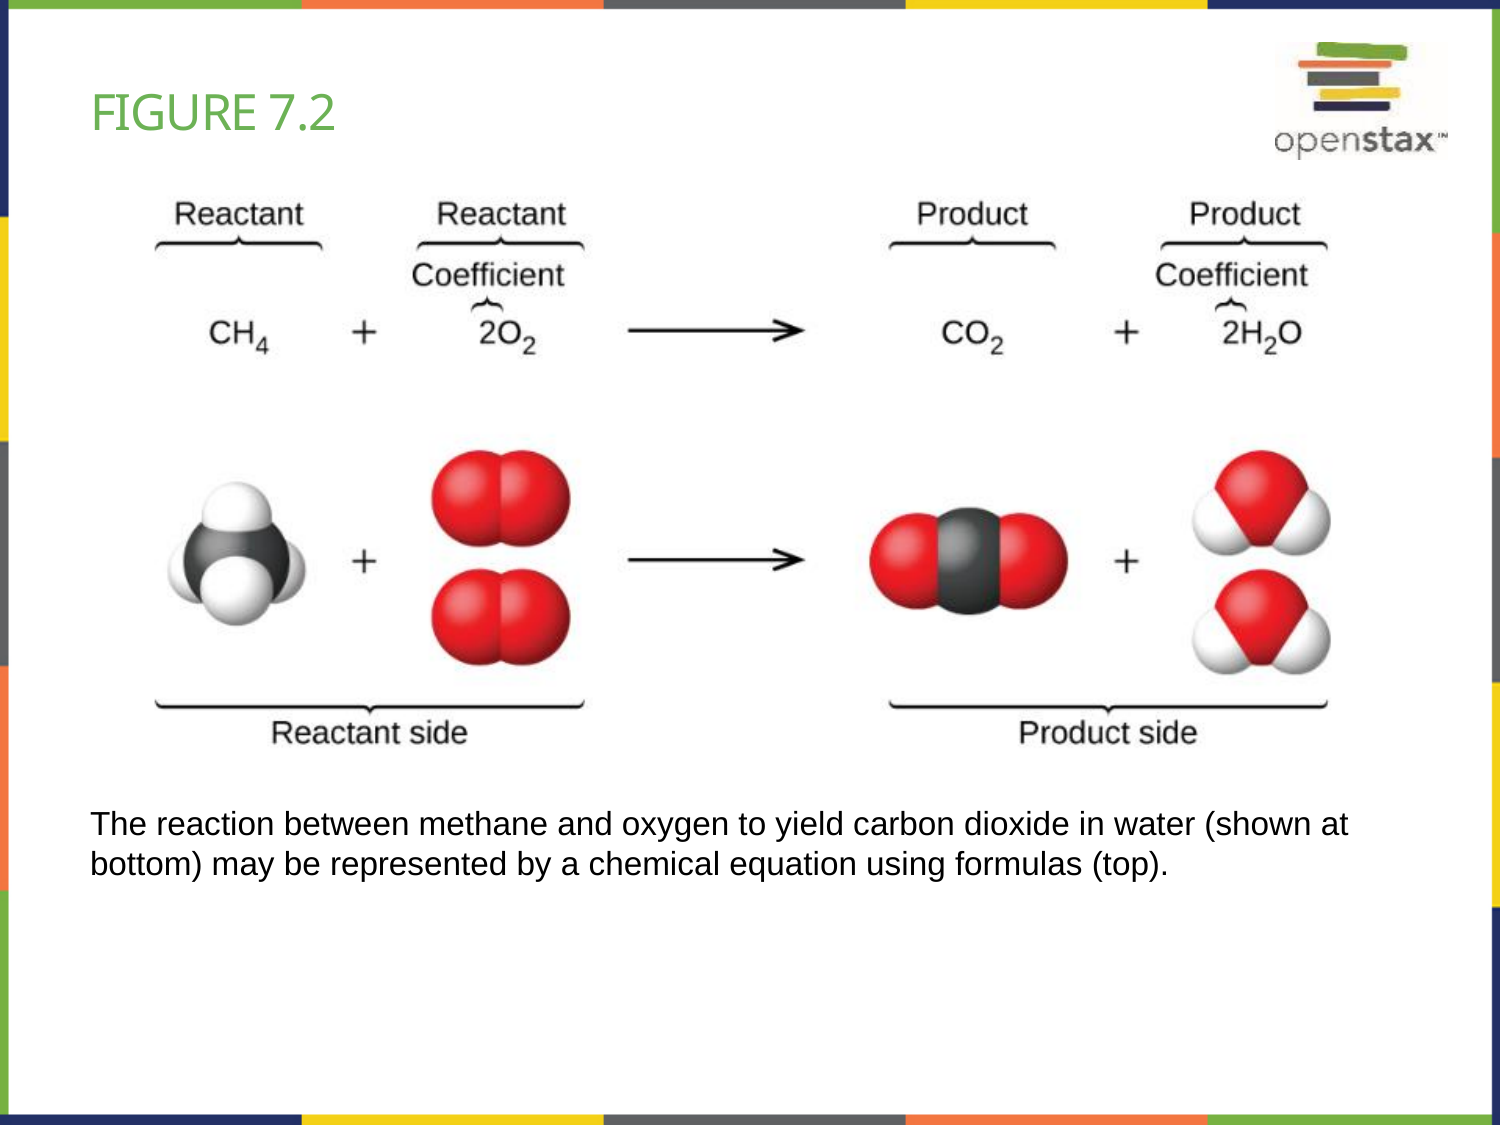

# Figure 7.2
The reaction between methane and oxygen to yield carbon dioxide in water (shown at bottom) may be represented by a chemical equation using formulas (top).